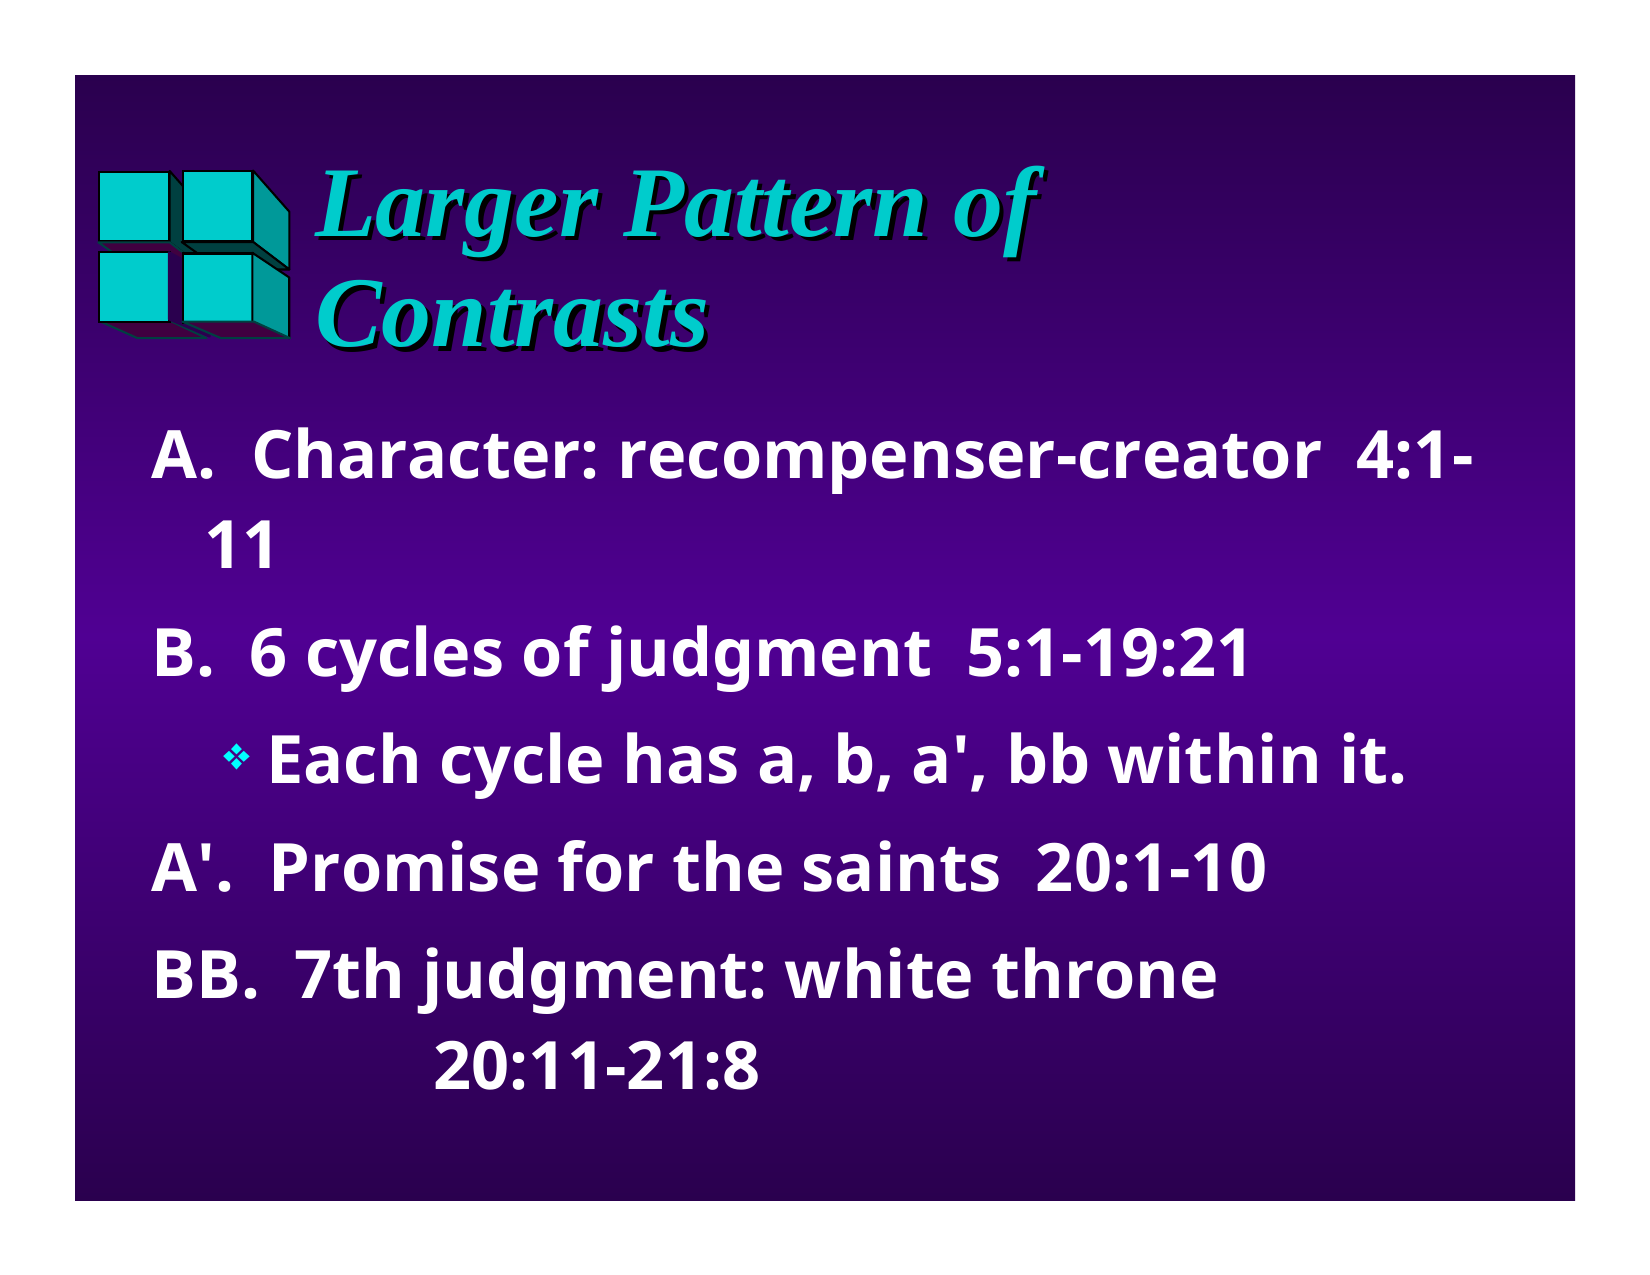

# Larger Pattern of Contrasts
A. Character: recompenser-creator 4:1-11
B. 6 cycles of judgment 5:1-19:21
Each cycle has a, b, a', bb within it.
A'. Promise for the saints 20:1-10
BB. 7th judgment: white throne
		20:11-21:8